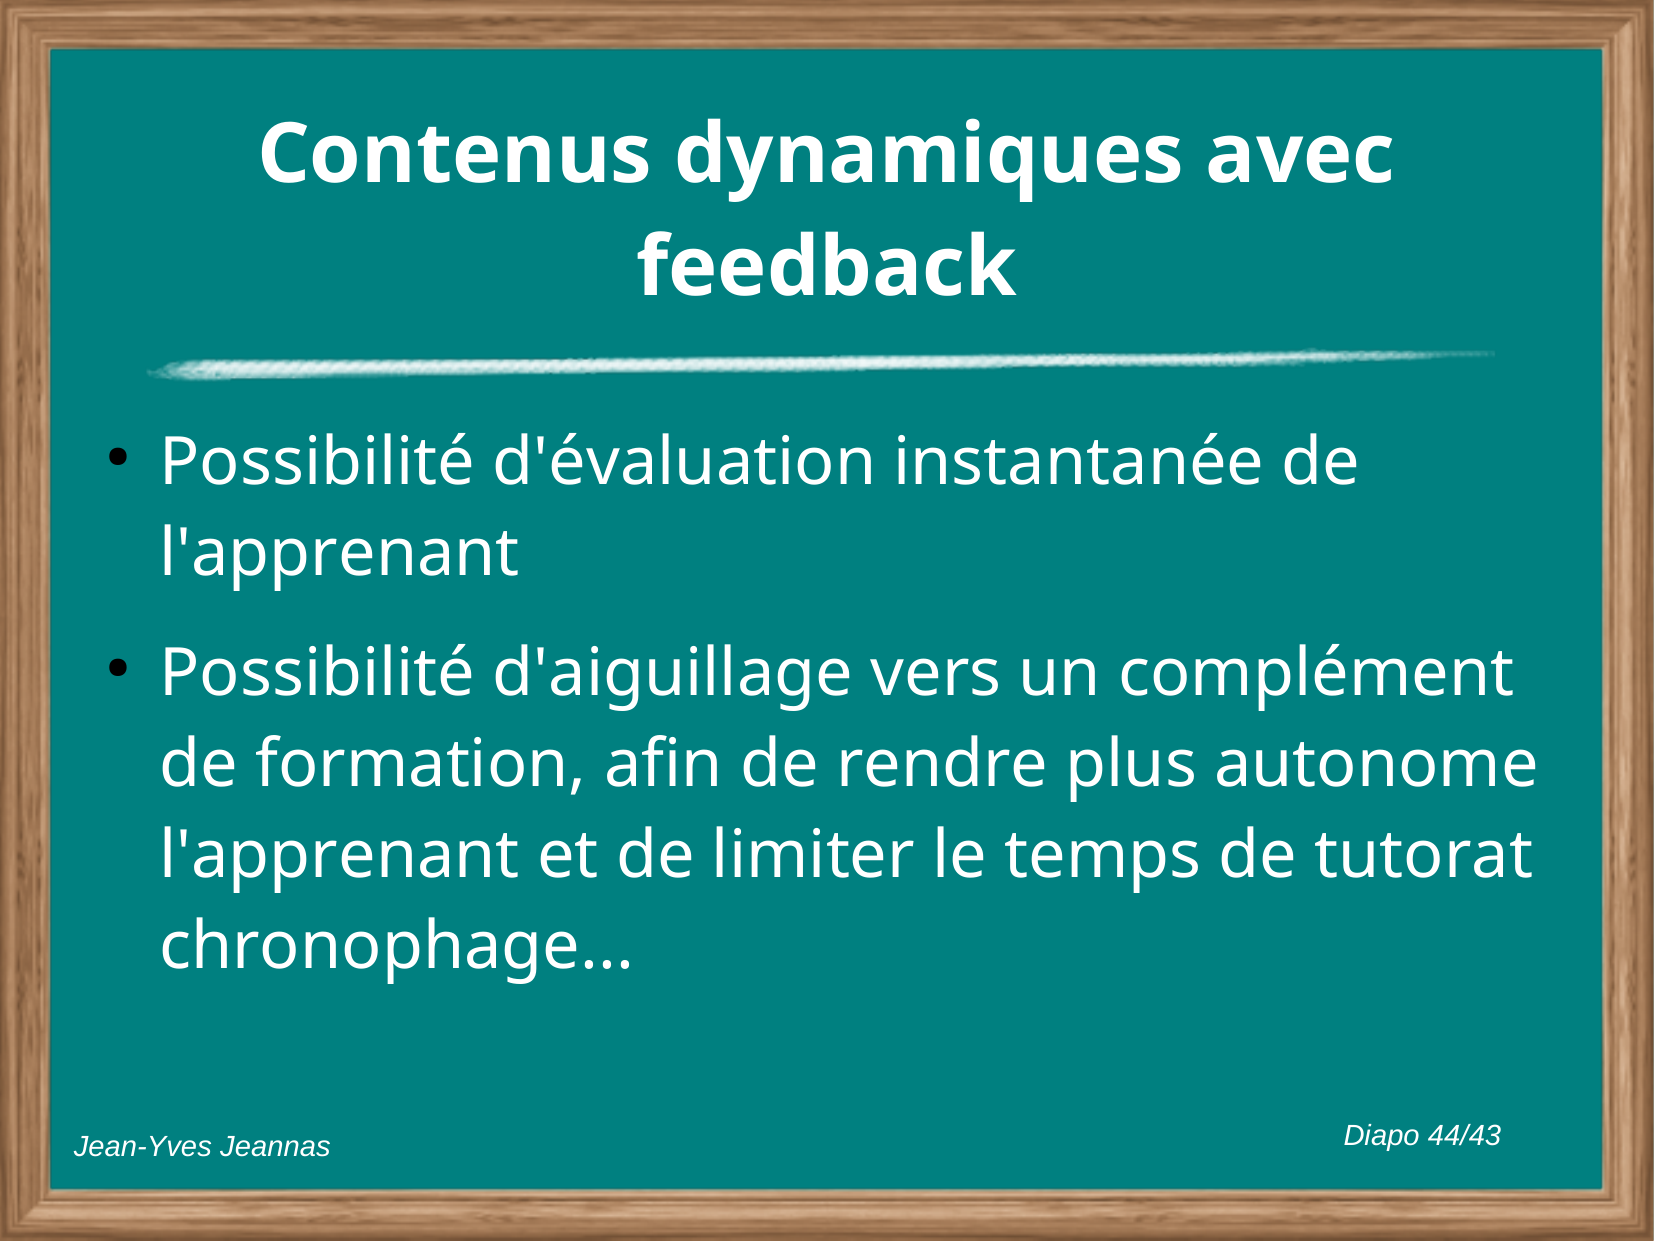

# Contenus dynamiques avec feedback
Possibilité d'évaluation instantanée de l'apprenant
Possibilité d'aiguillage vers un complément de formation, afin de rendre plus autonome l'apprenant et de limiter le temps de tutorat chronophage...